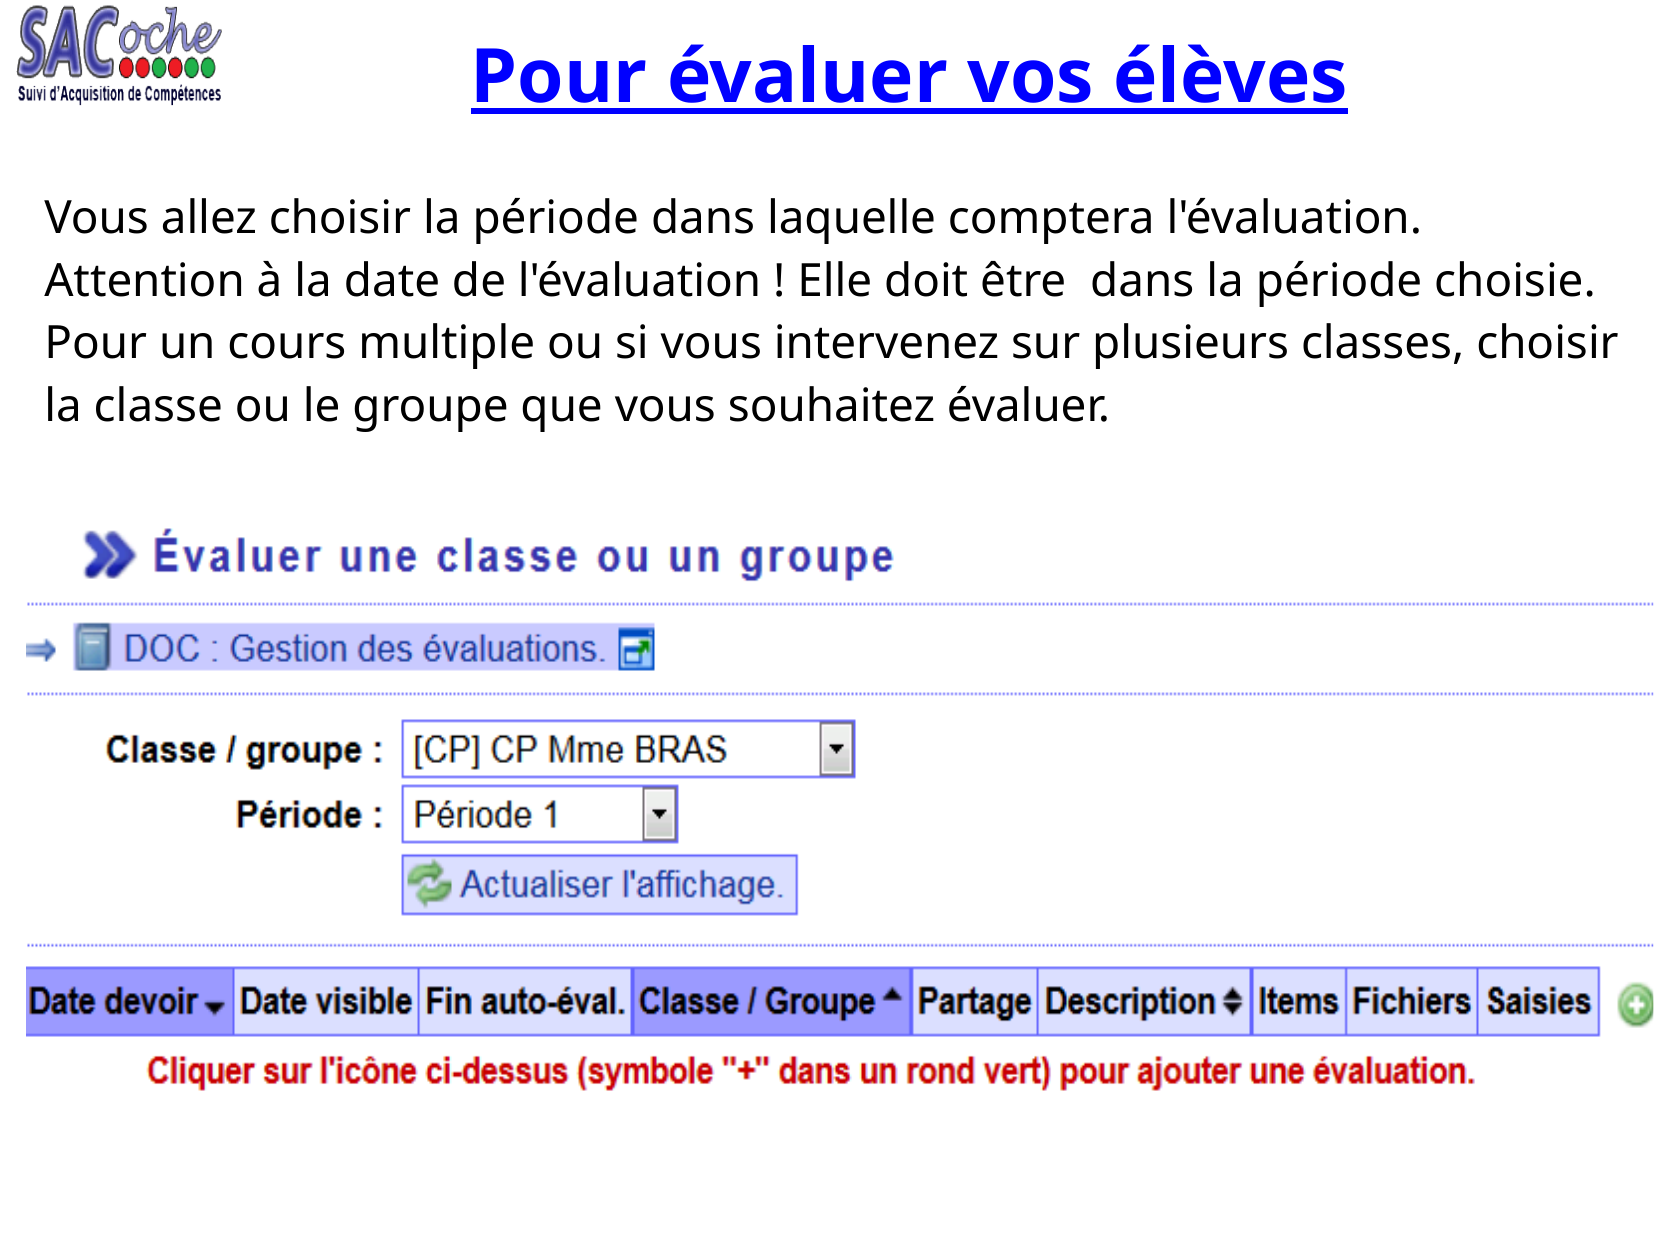

# Pour évaluer vos élèves
Vous allez choisir la période dans laquelle comptera l'évaluation.
Attention à la date de l'évaluation ! Elle doit être dans la période choisie.
Pour un cours multiple ou si vous intervenez sur plusieurs classes, choisir
la classe ou le groupe que vous souhaitez évaluer.